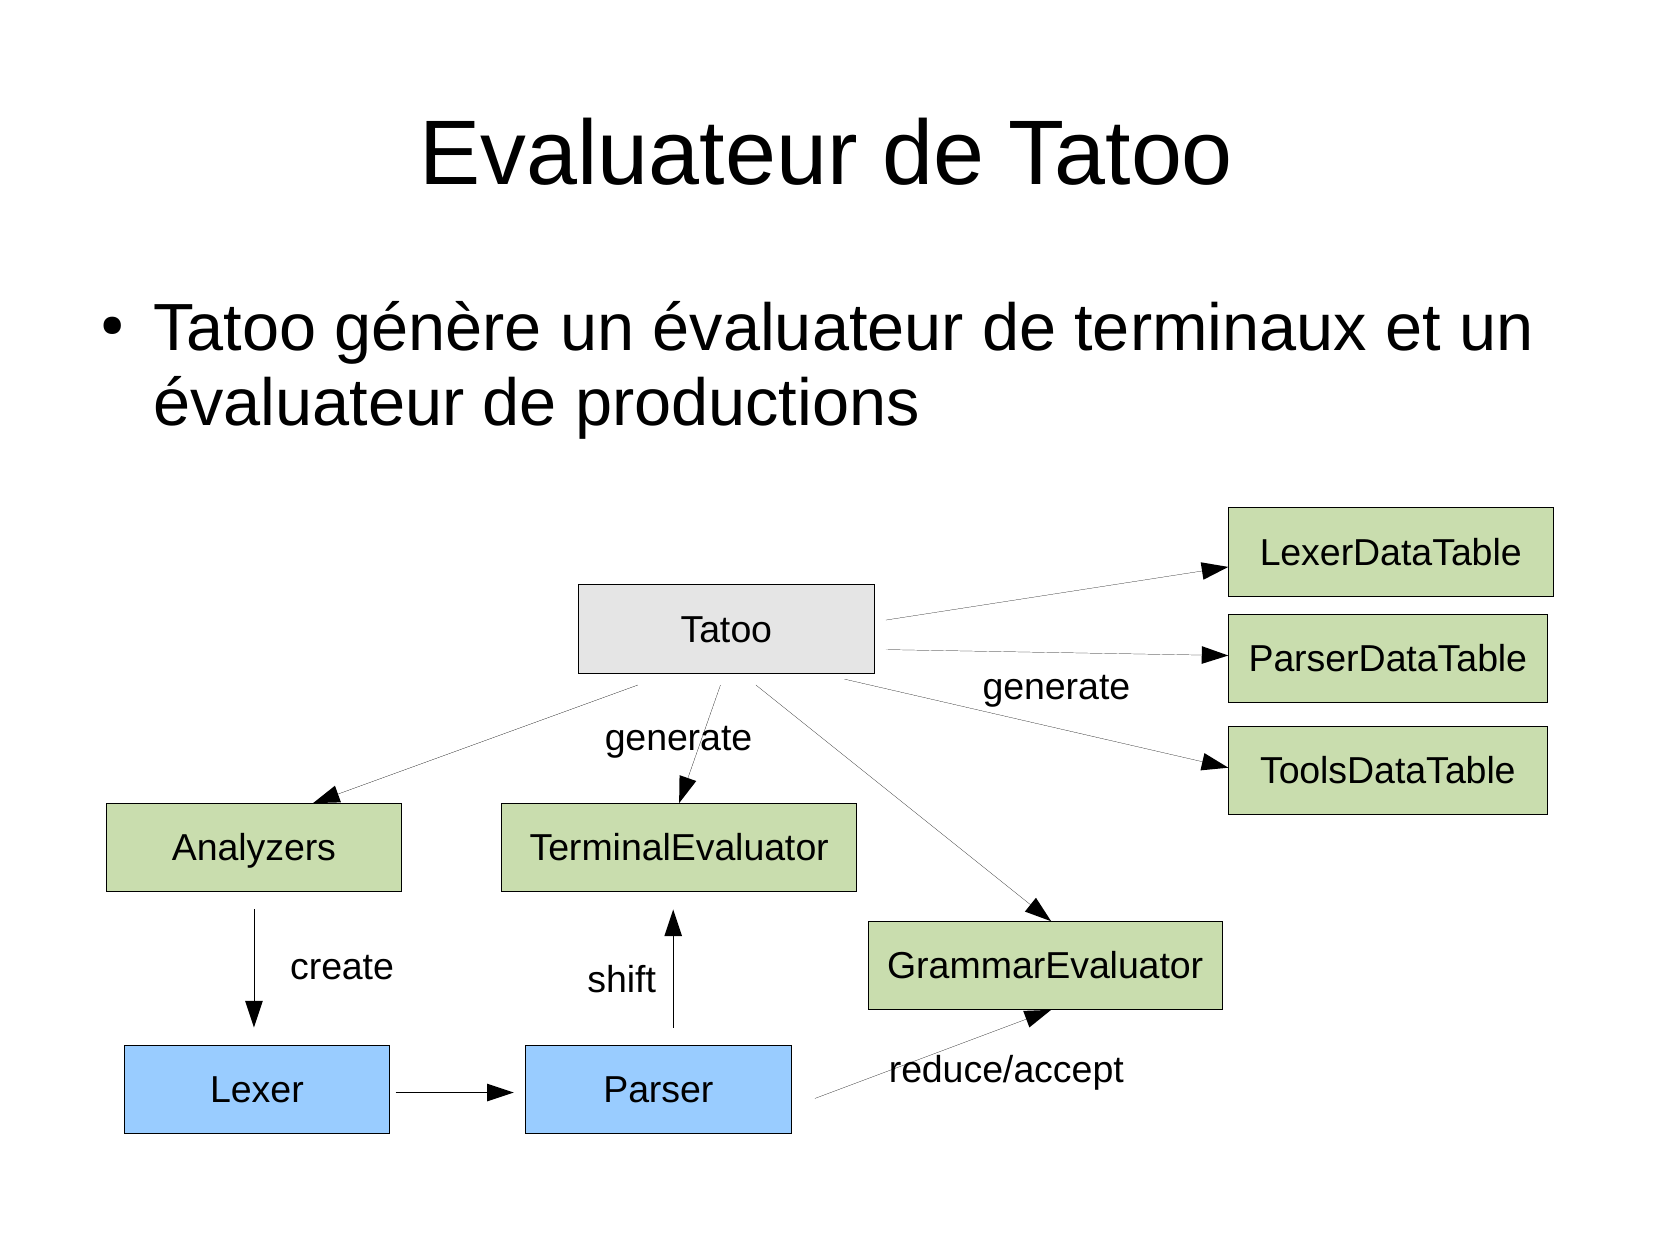

# Evaluateur de Tatoo
Tatoo génère un évaluateur de terminaux et un évaluateur de productions
LexerDataTable
Tatoo
ParserDataTable
generate
generate
ToolsDataTable
Analyzers
TerminalEvaluator
GrammarEvaluator
create
shift
reduce/accept
Lexer
Parser